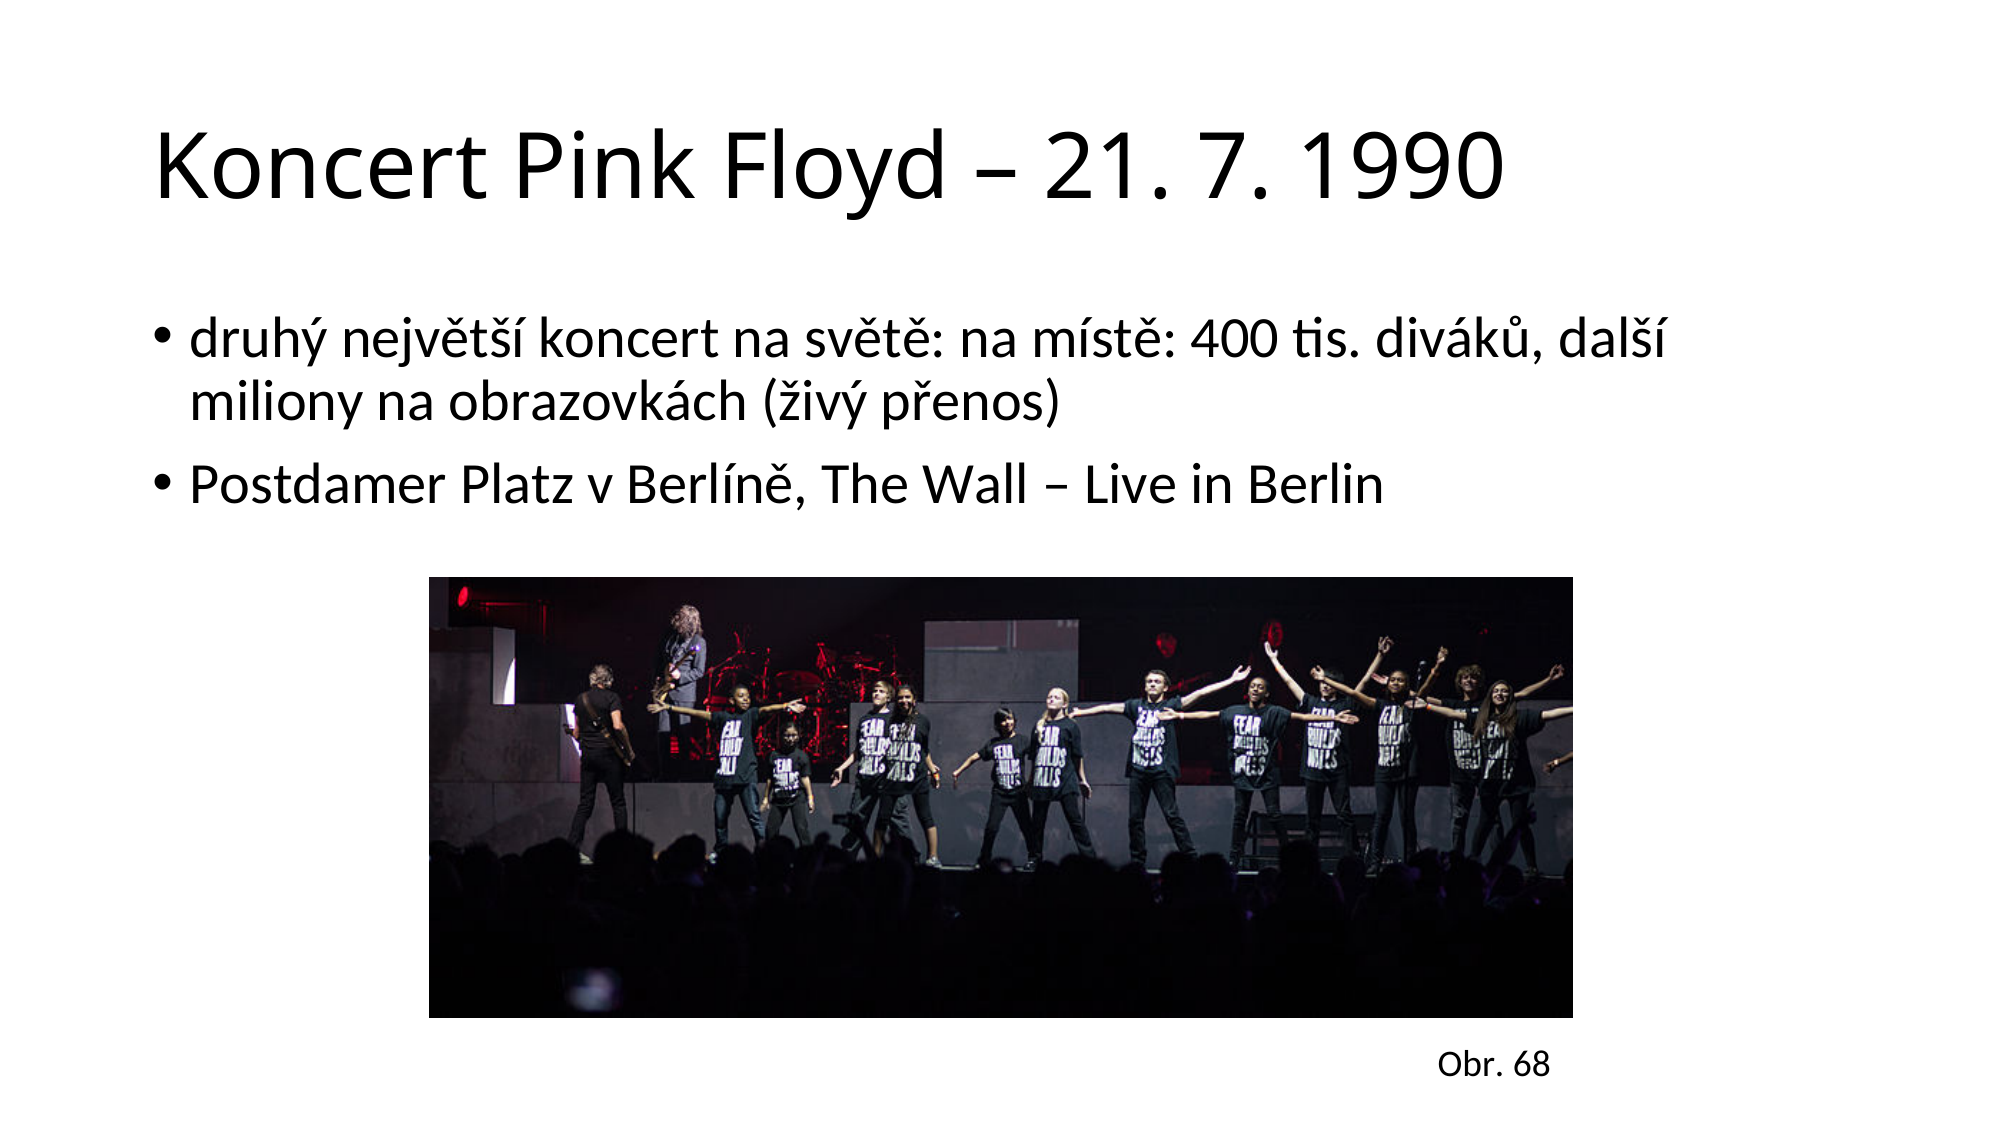

# Koncert Pink Floyd – 21. 7. 1990
druhý největší koncert na světě: na místě: 400 tis. diváků, další miliony na obrazovkách (živý přenos)
Postdamer Platz v Berlíně, The Wall – Live in Berlin
Obr. 68